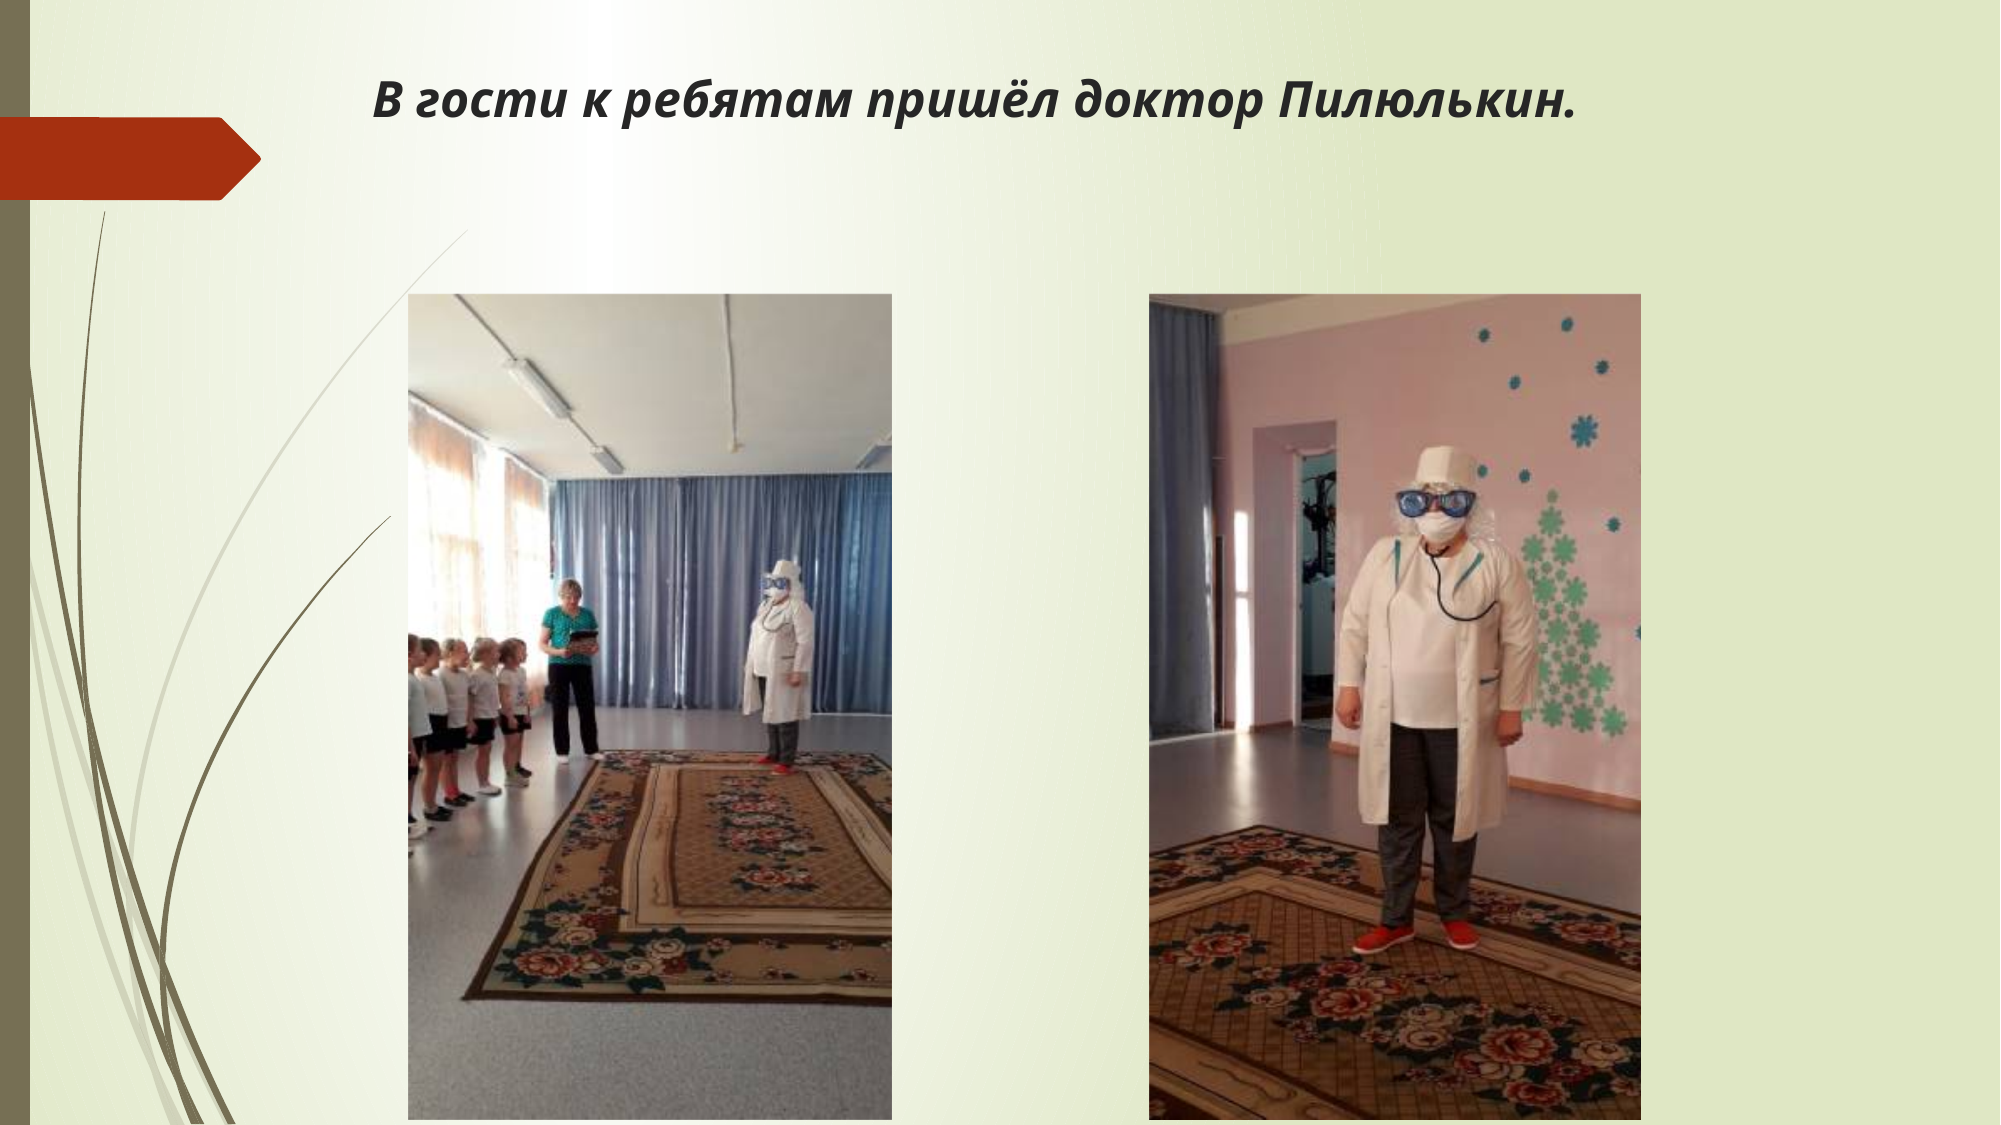

# В гости к ребятам пришёл доктор Пилюлькин.